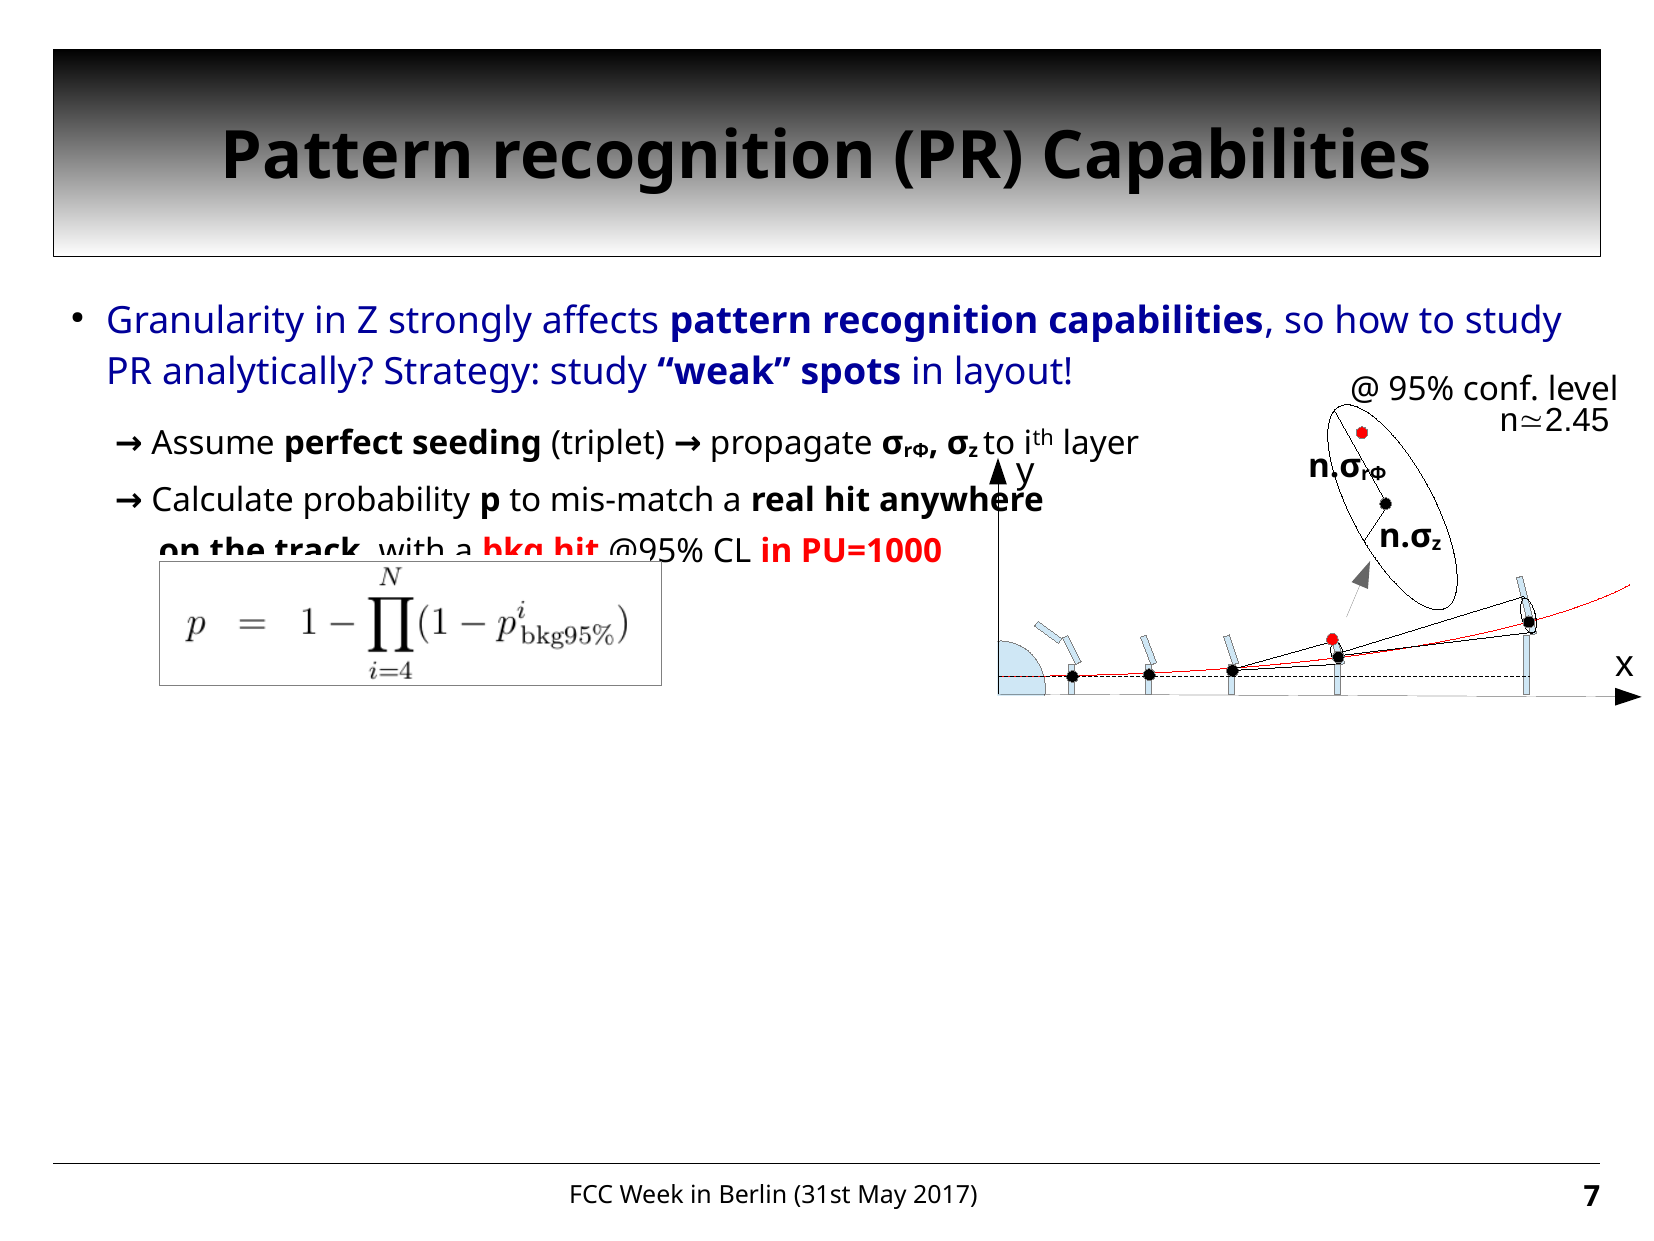

# Pattern recognition (PR) Capabilities
Granularity in Z strongly affects pattern recognition capabilities, so how to study PR analytically? Strategy: study “weak” spots in layout!
 → Assume perfect seeding (triplet) → propagate σrΦ, σz to ith layer
 → Calculate probability p to mis-match a real hit anywhere
 on the track with a bkg hit @95% CL in PU=1000
@ 95% conf. level
n≃2.45
n.σrΦ
y
n.σz
x
7
FCC Week in Berlin (31st May 2017)